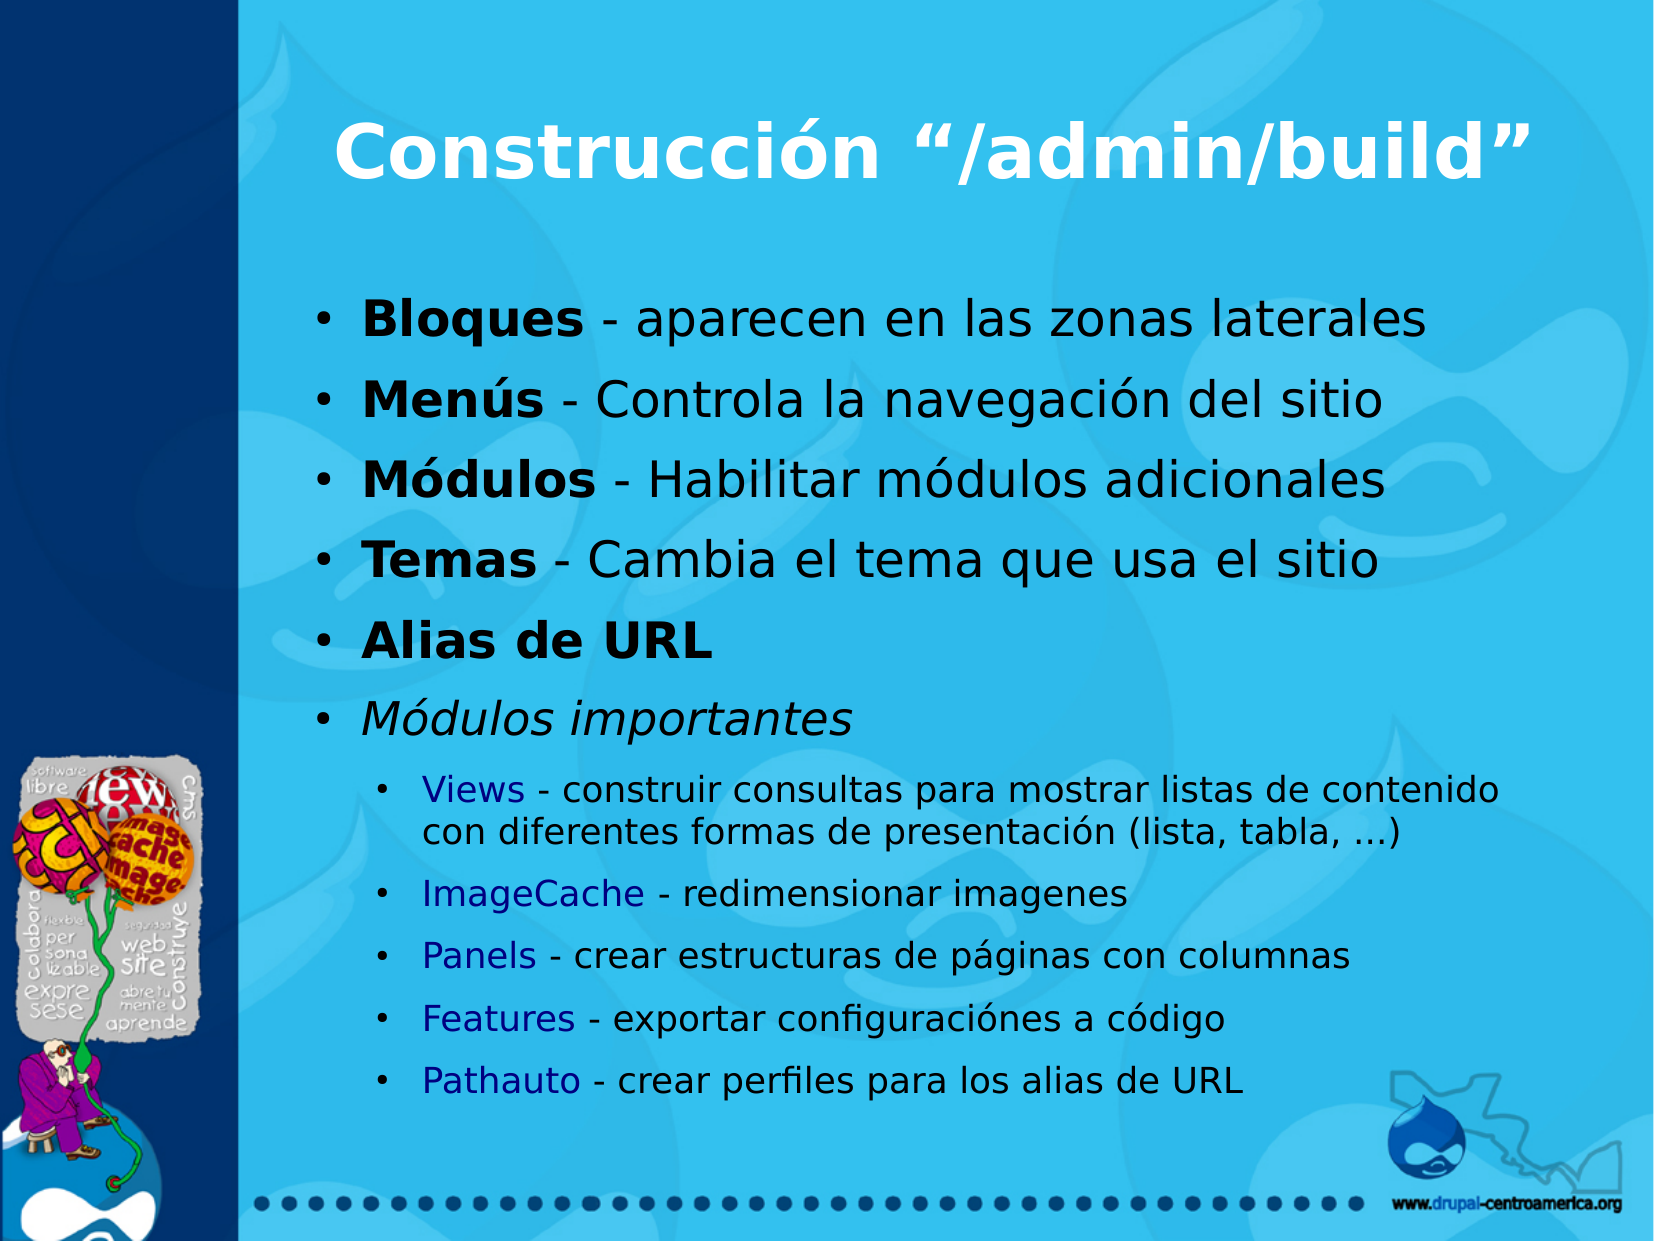

# Construcción “/admin/build”
Bloques - aparecen en las zonas laterales
Menús - Controla la navegación del sitio
Módulos - Habilitar módulos adicionales
Temas - Cambia el tema que usa el sitio
Alias de URL
Módulos importantes
Views - construir consultas para mostrar listas de contenido con diferentes formas de presentación (lista, tabla, ...)
ImageCache - redimensionar imagenes
Panels - crear estructuras de páginas con columnas
Features - exportar configuraciónes a código
Pathauto - crear perfiles para los alias de URL